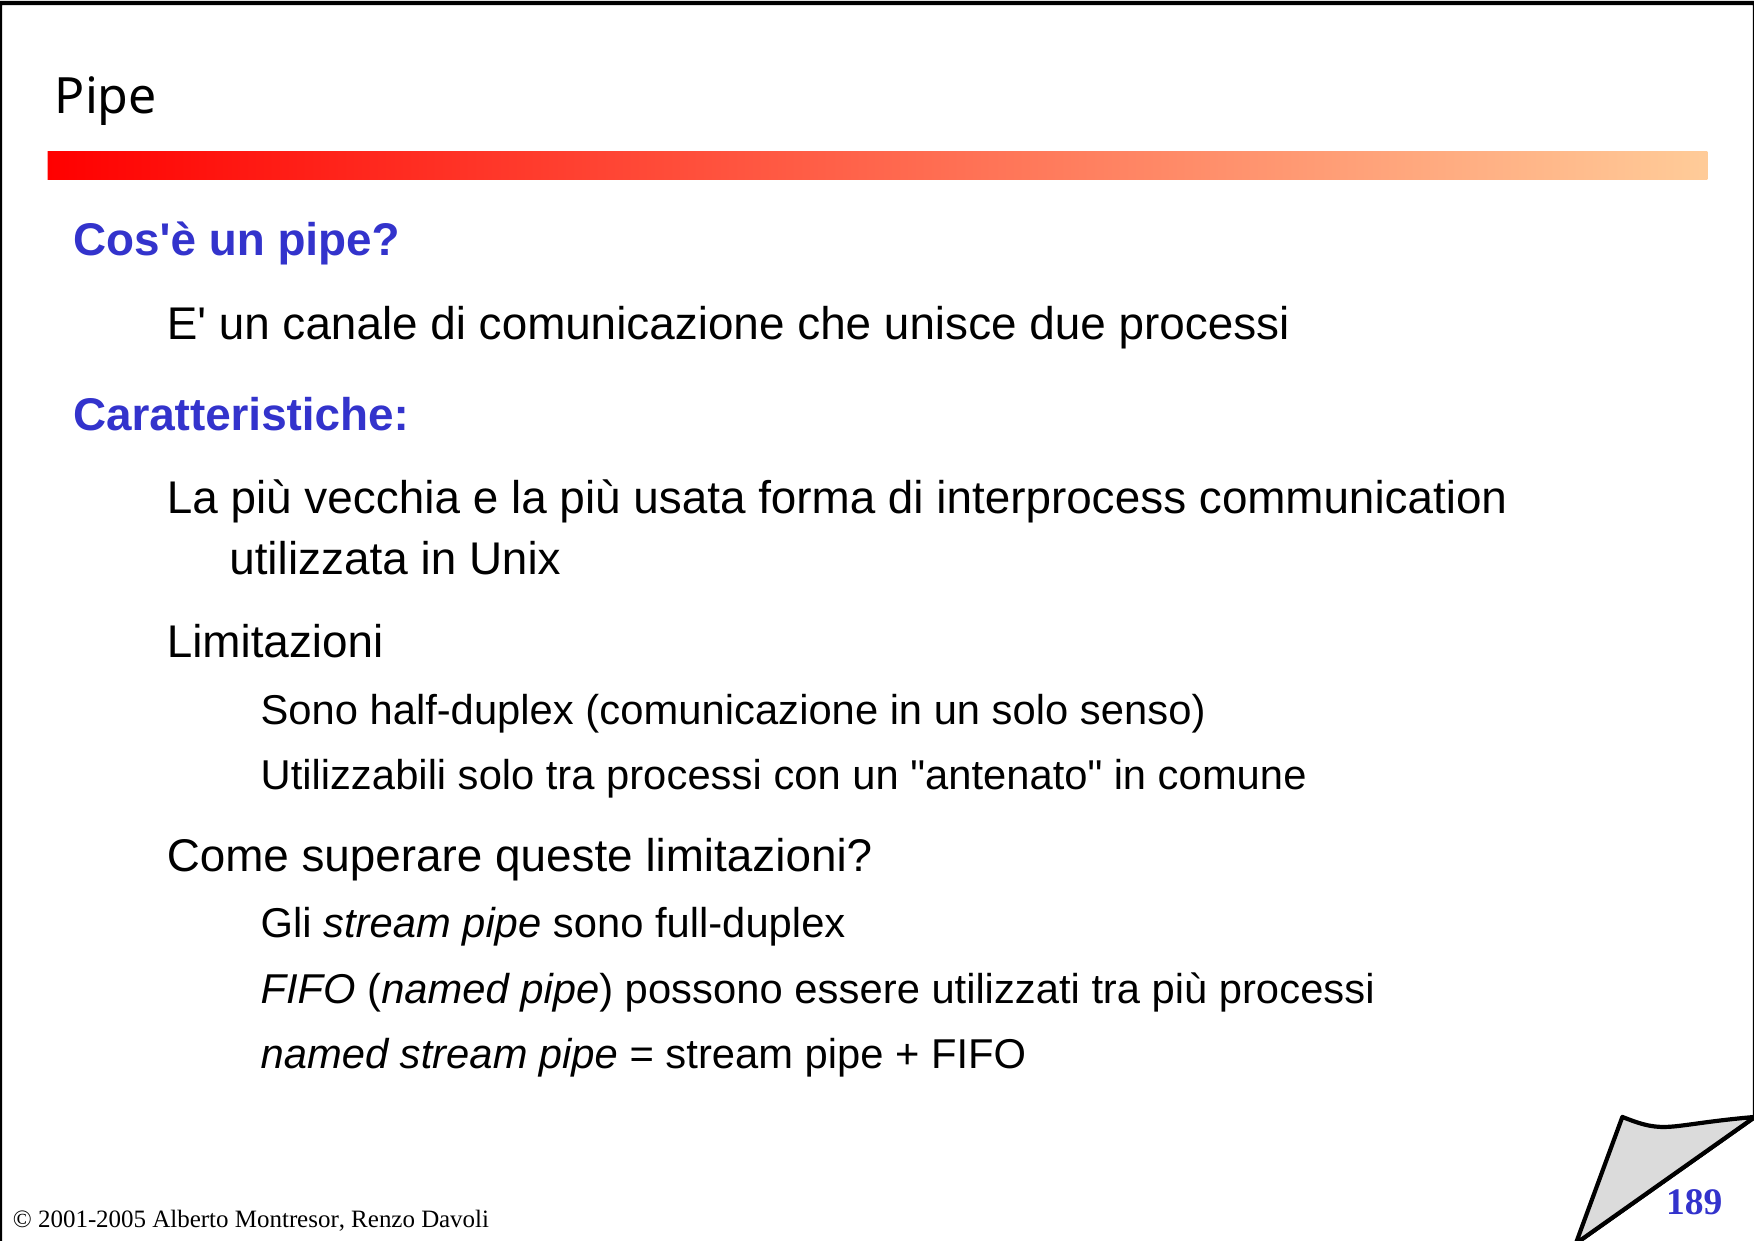

# Pipe
Cos'è un pipe?
E' un canale di comunicazione che unisce due processi
Caratteristiche:
La più vecchia e la più usata forma di interprocess communication utilizzata in Unix
Limitazioni
Sono half-duplex (comunicazione in un solo senso)
Utilizzabili solo tra processi con un "antenato" in comune
Come superare queste limitazioni?
Gli stream pipe sono full-duplex
FIFO (named pipe) possono essere utilizzati tra più processi
named stream pipe = stream pipe + FIFO